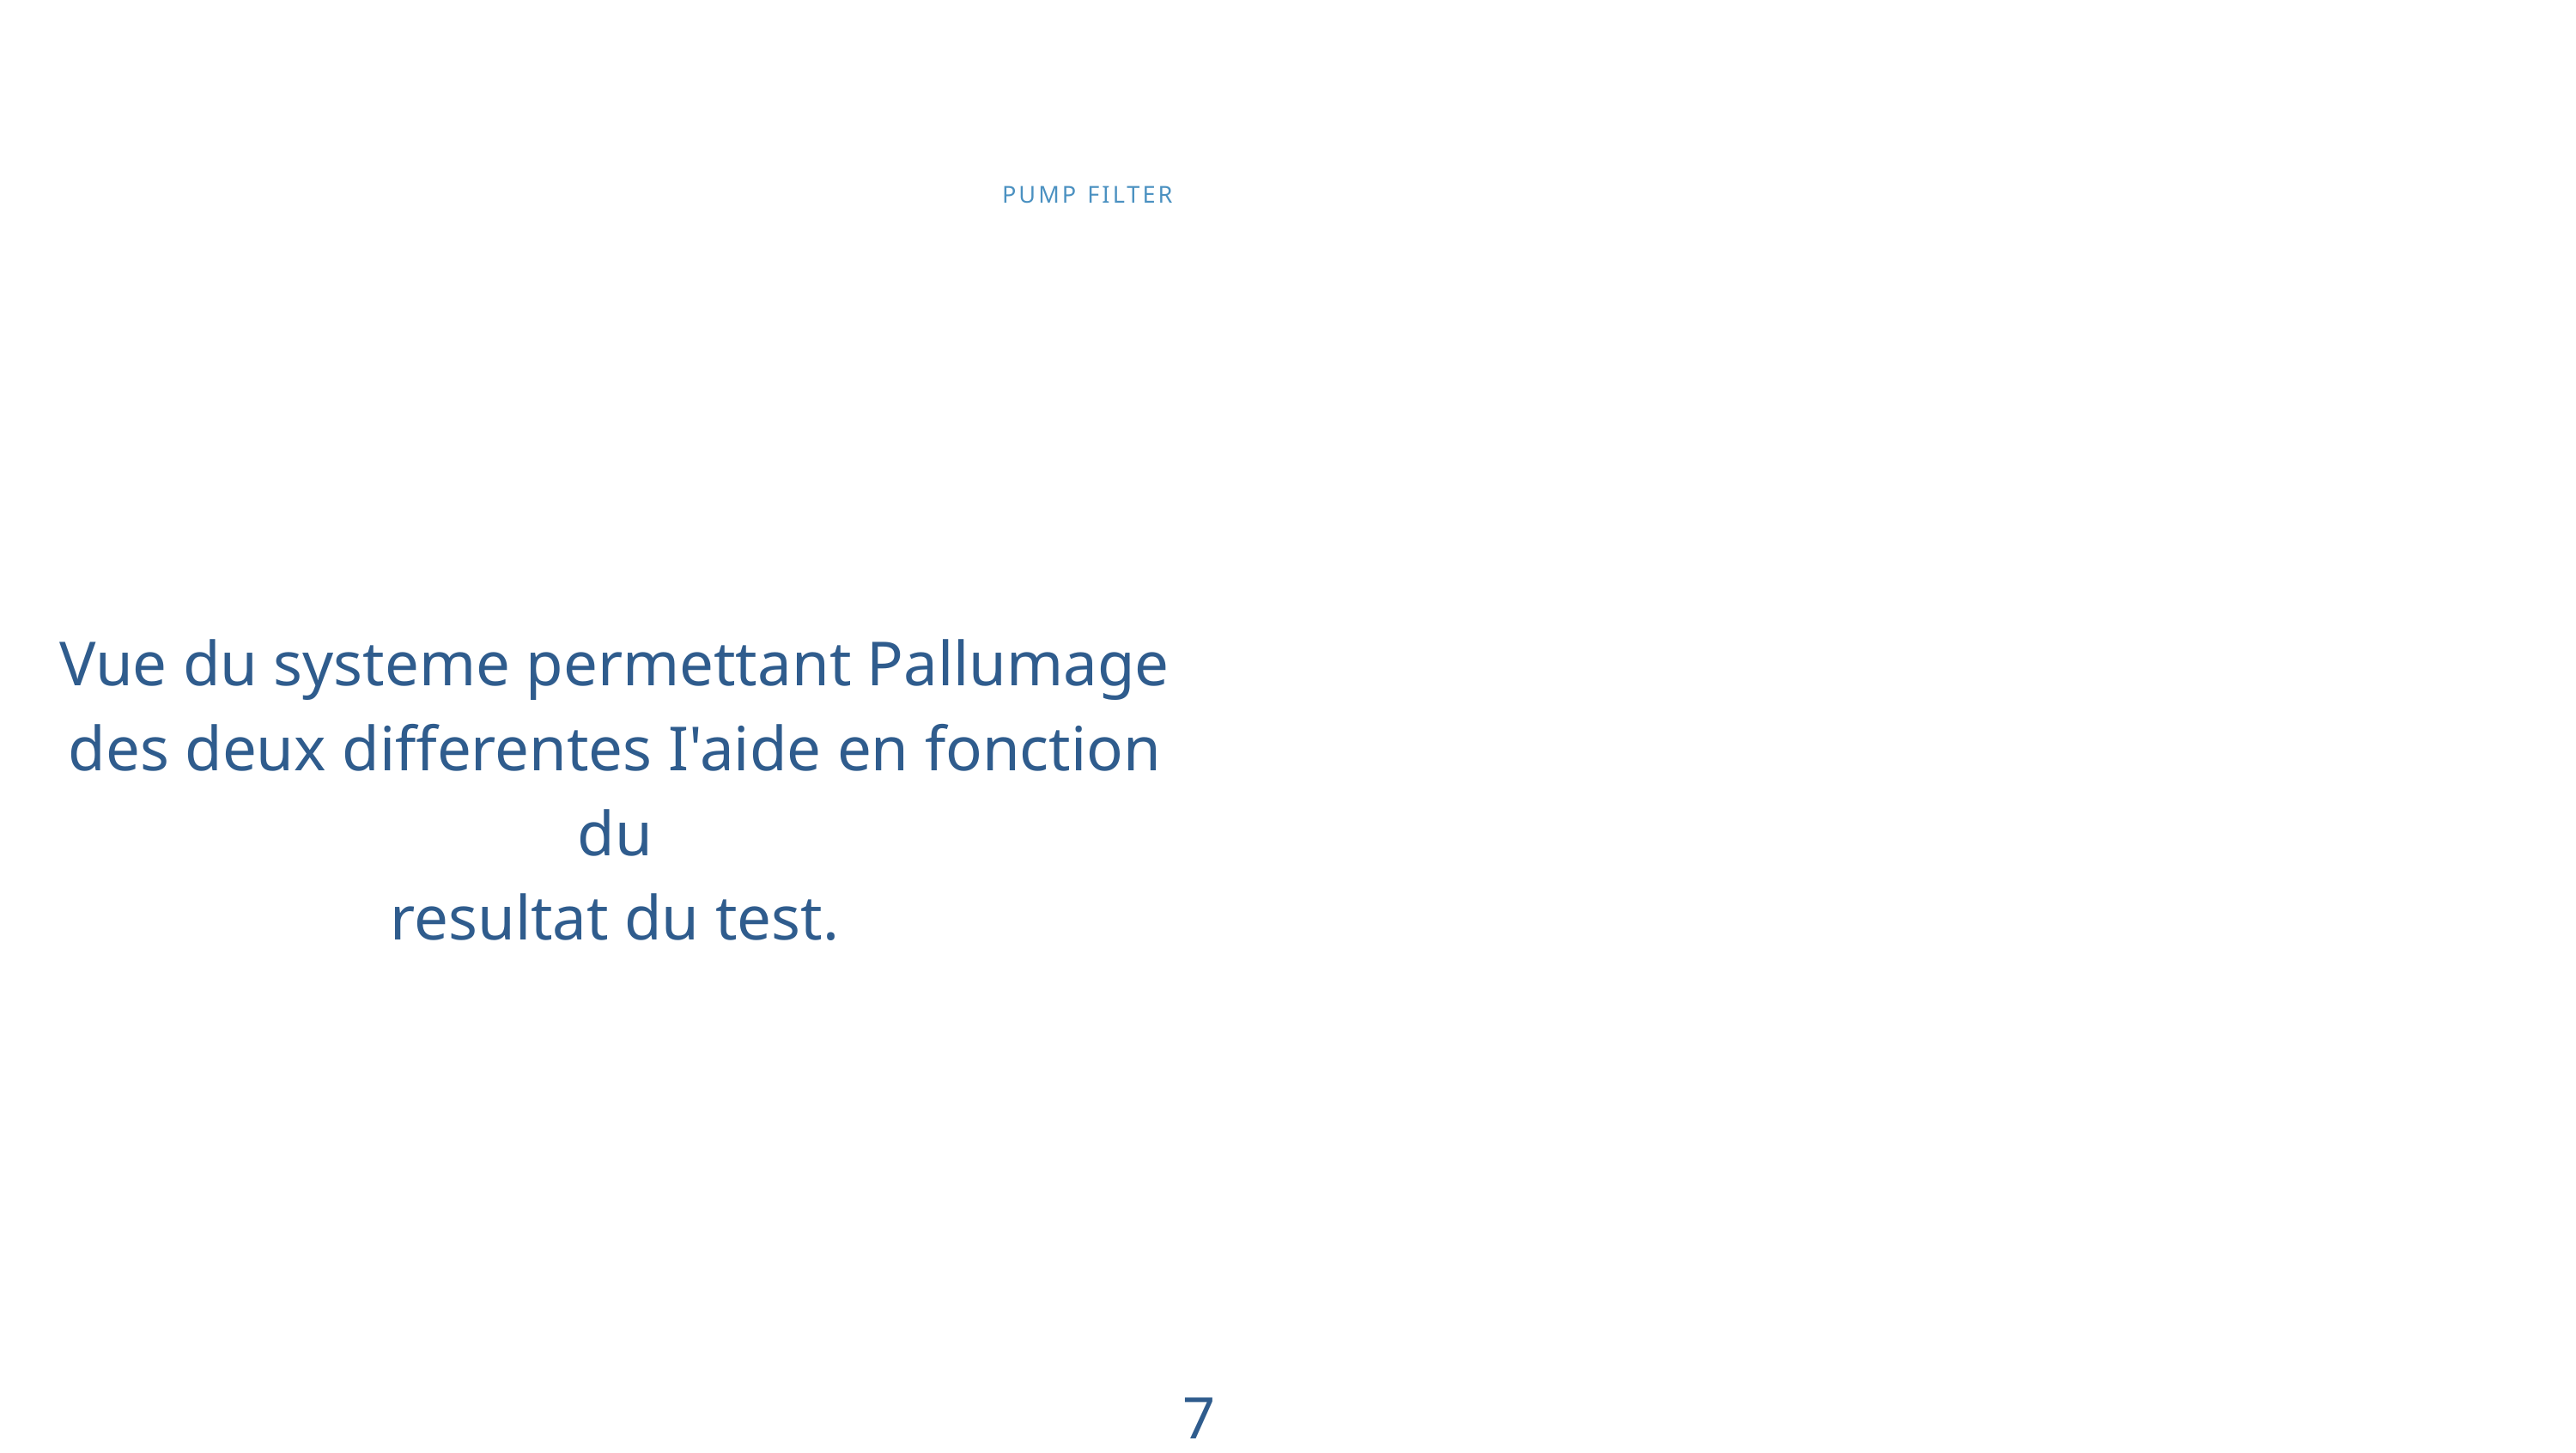

PUMP FILTER
Vue du systeme permettant Pallumage des deux differentes I'aide en fonction du
resultat du test.
7